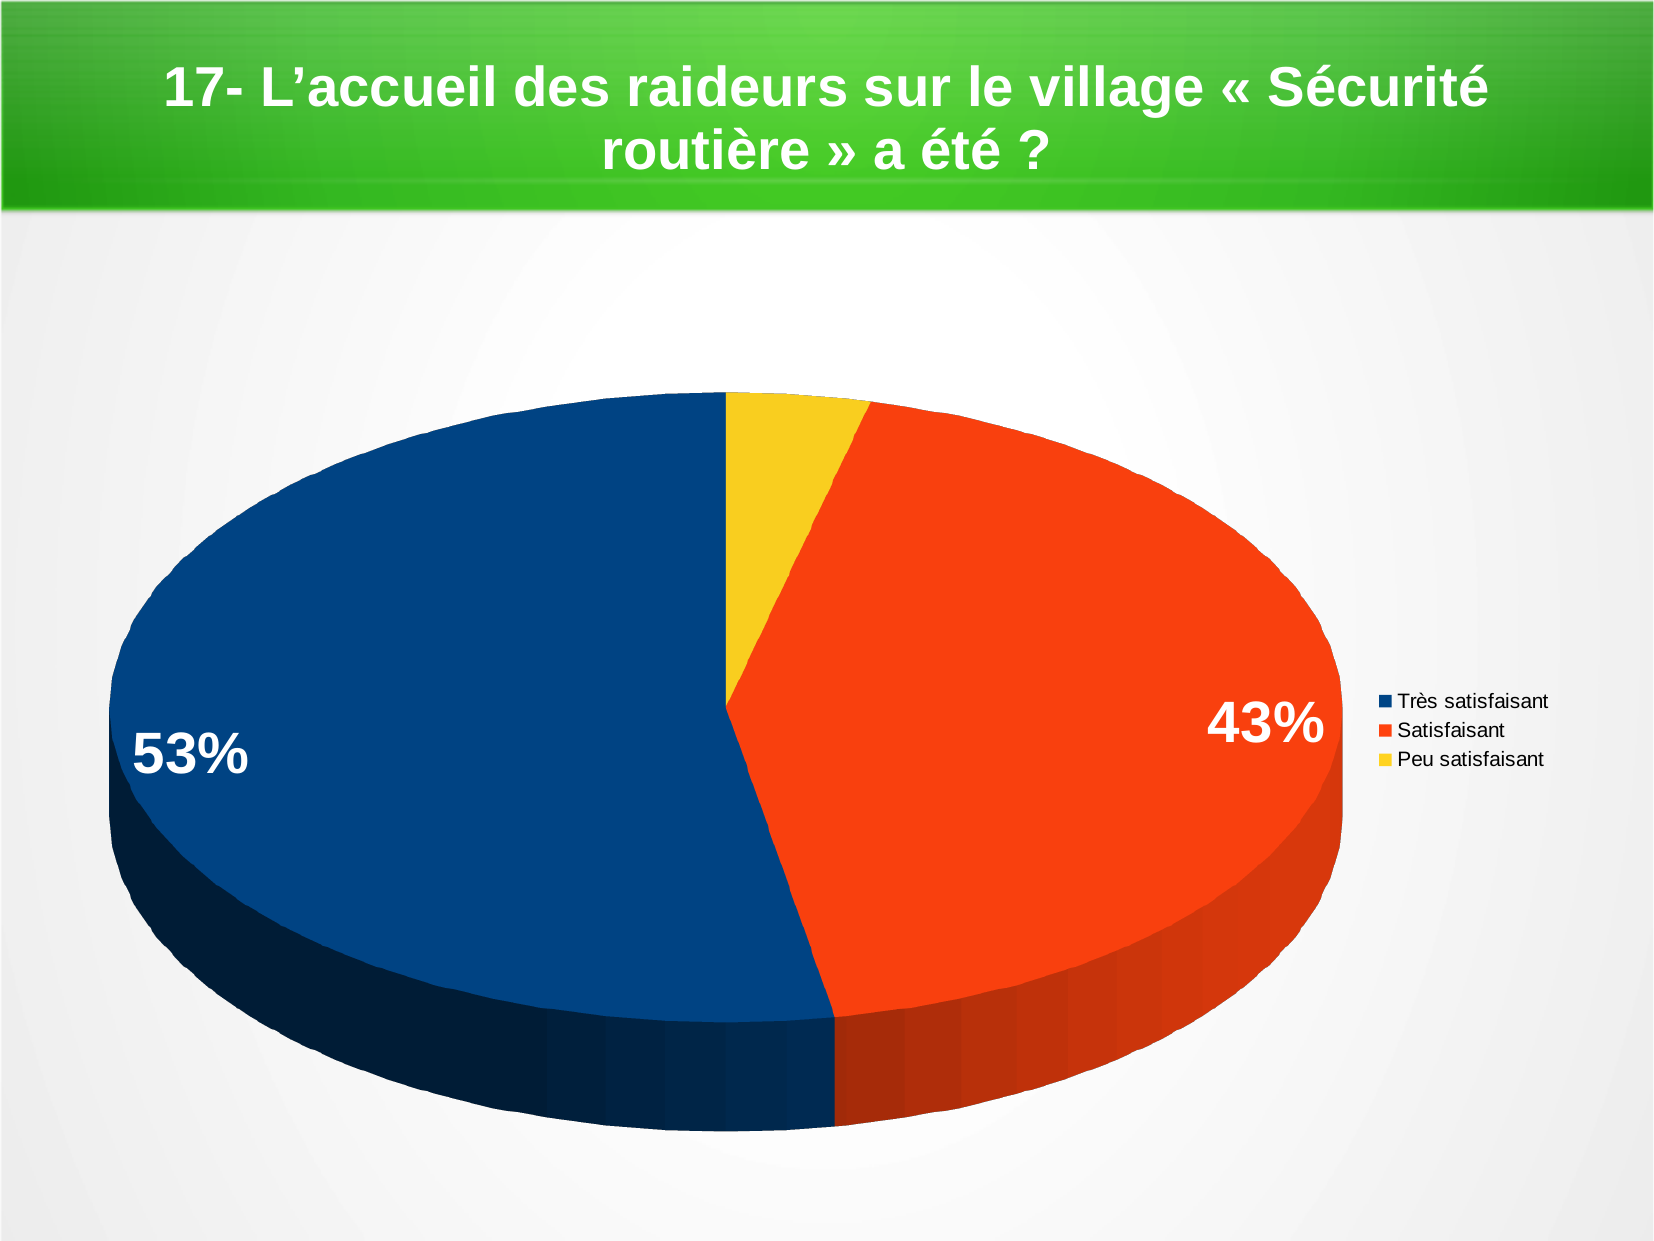

# 17- L’accueil des raideurs sur le village « Sécurité routière » a été ?
[unsupported chart]